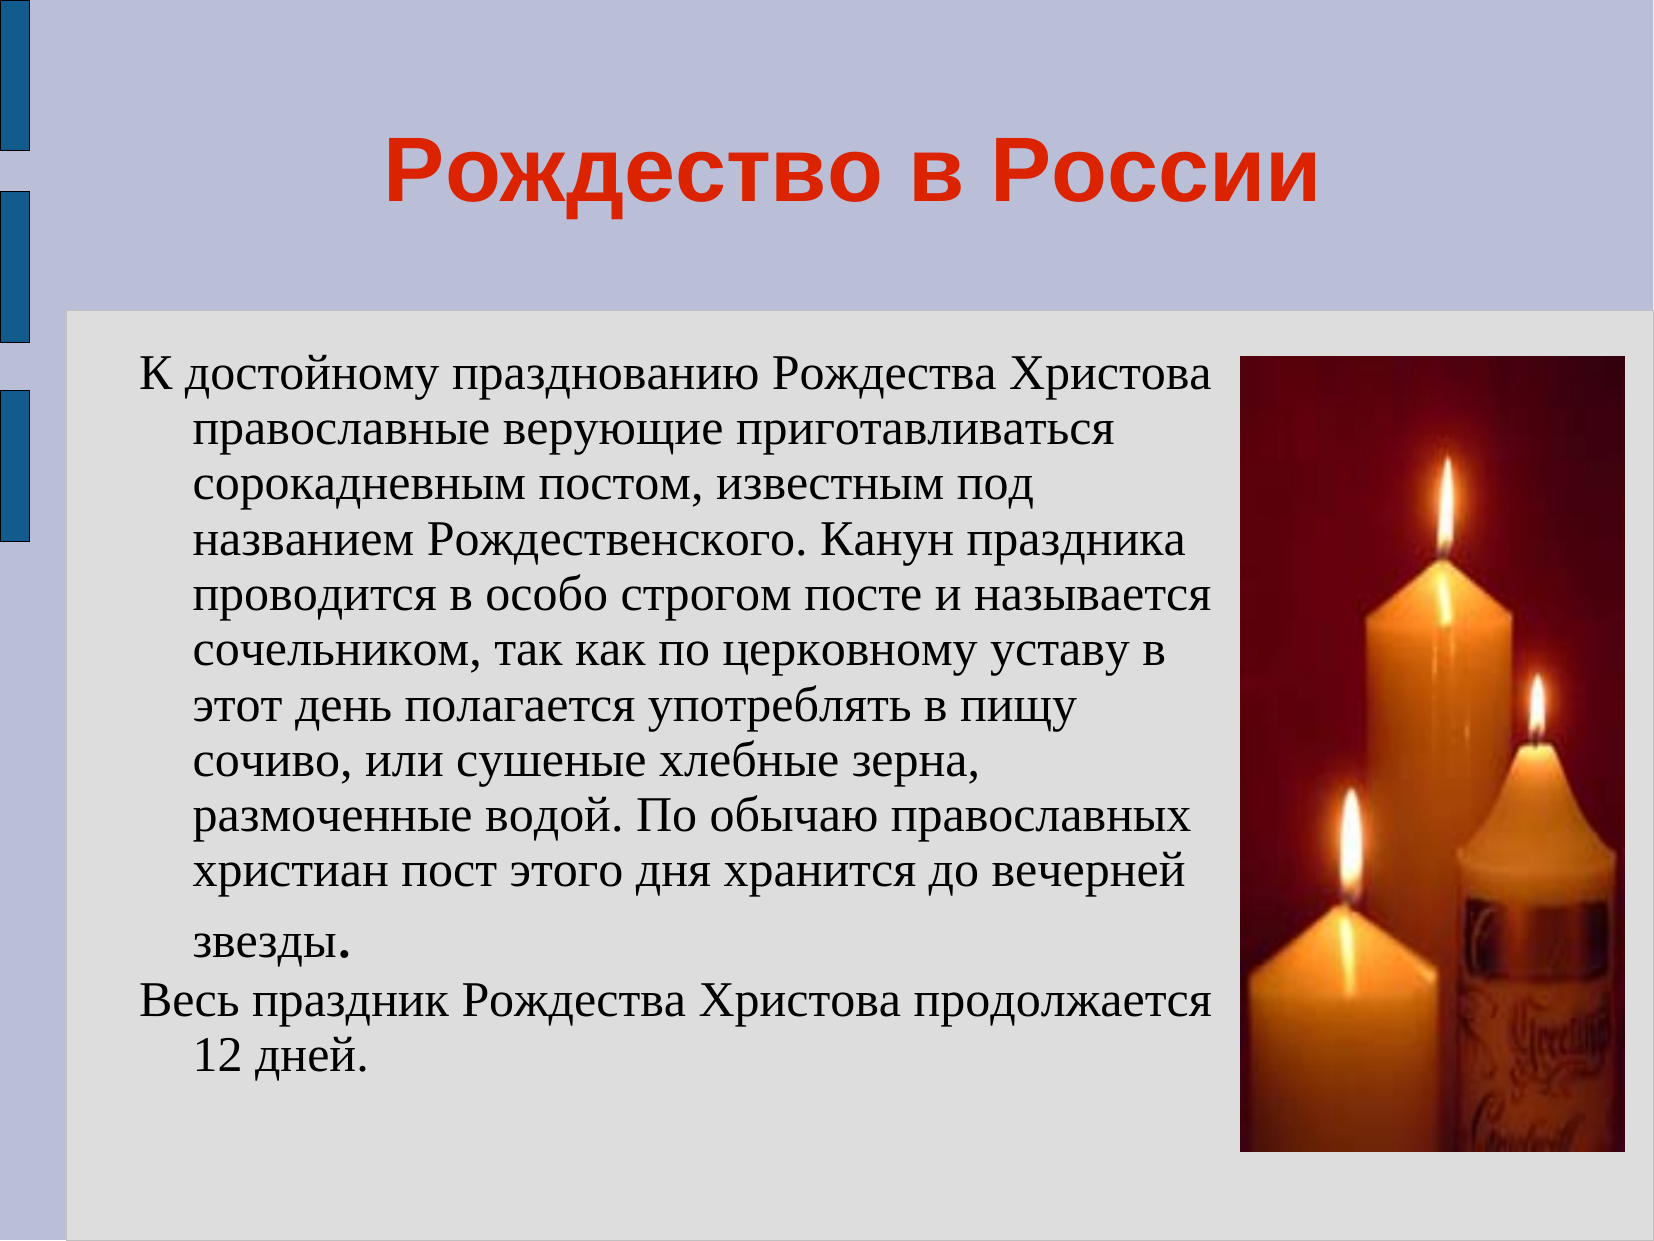

# Рождество в России
К достойному празднованию Рождества Христова православные верующие приготавливаться сорокадневным постом, известным под названием Рождественского. Канун праздника проводится в особо строгом посте и называется сочельником, так как по церковному уставу в этот день полагается употреблять в пищу сочиво, или сушеные хлебные зерна, размоченные водой. По обычаю православных христиан пост этого дня хранится до вечерней звезды.
Весь праздник Рождества Христова продолжается 12 дней.